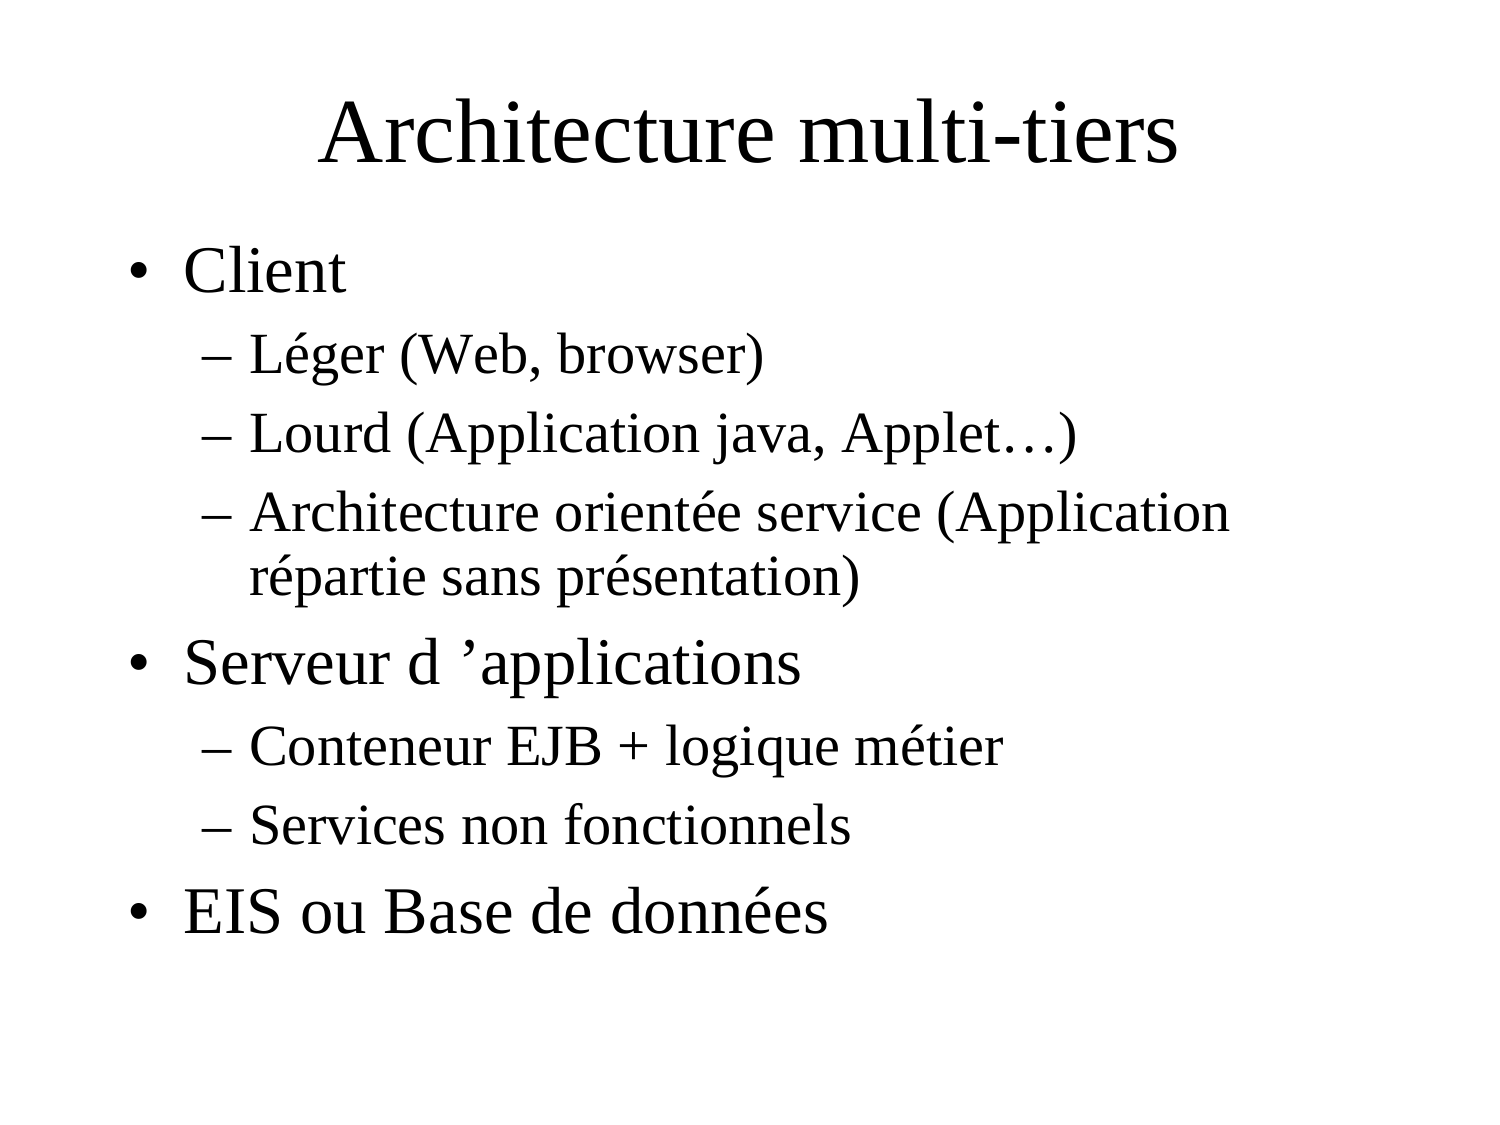

# Architecture multi-tiers
Client
Léger (Web, browser)
Lourd (Application java, Applet…)
Architecture orientée service (Application répartie sans présentation)
Serveur d ’applications
Conteneur EJB + logique métier
Services non fonctionnels
EIS ou Base de données